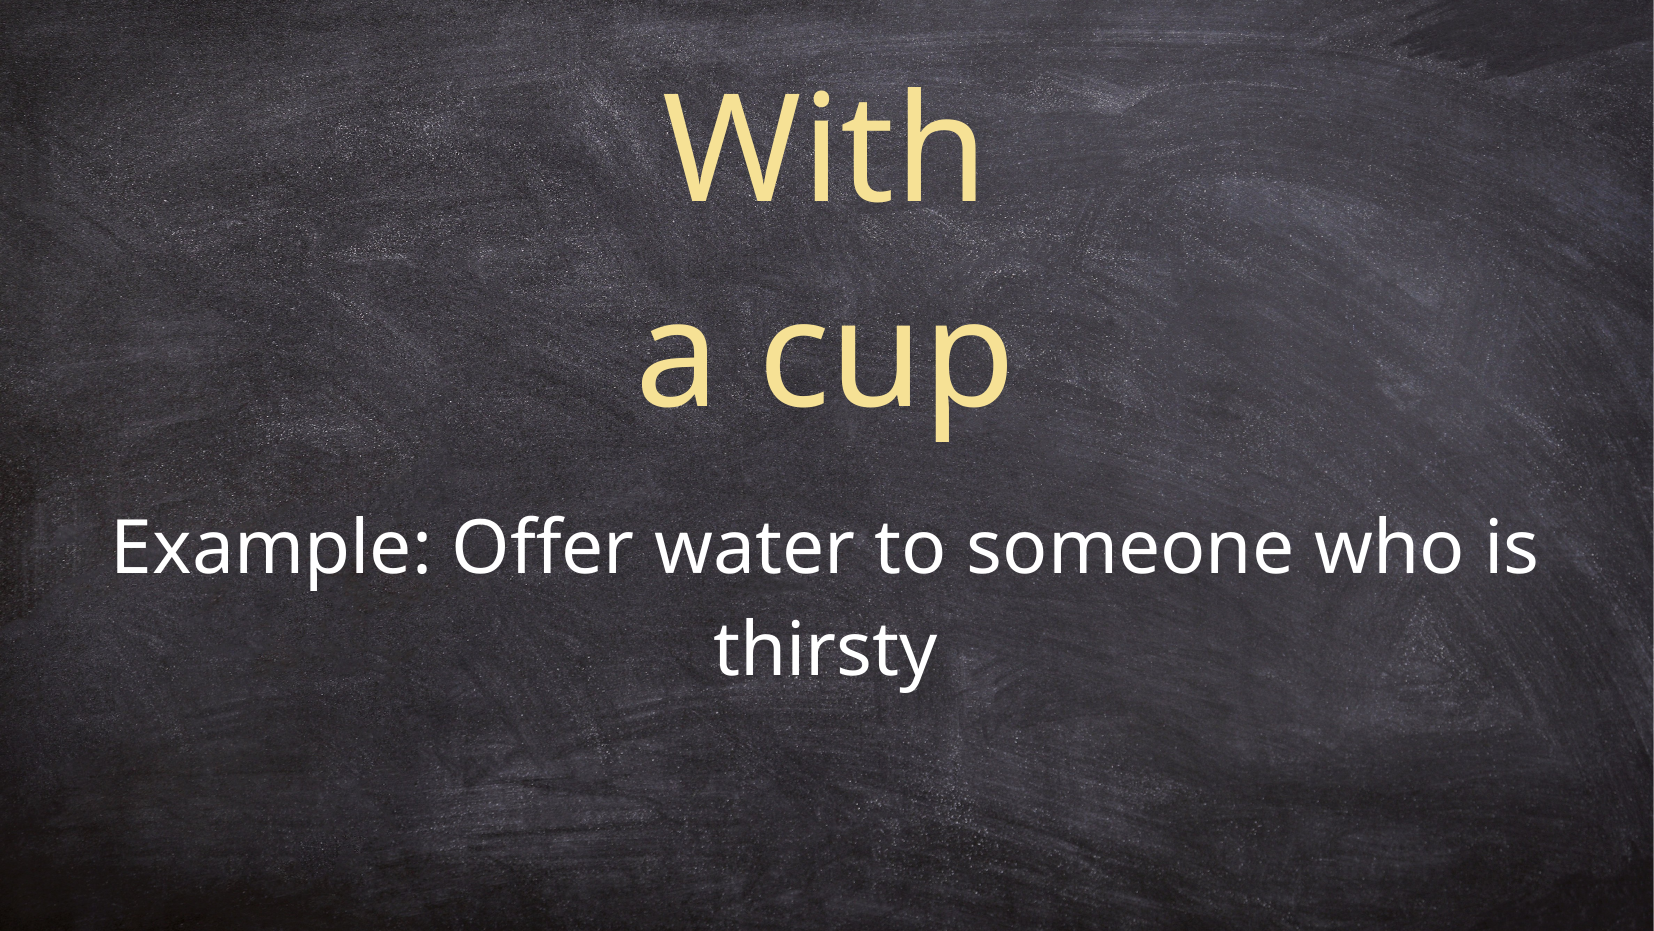

# With
a cup
Example: Offer water to someone who is thirsty